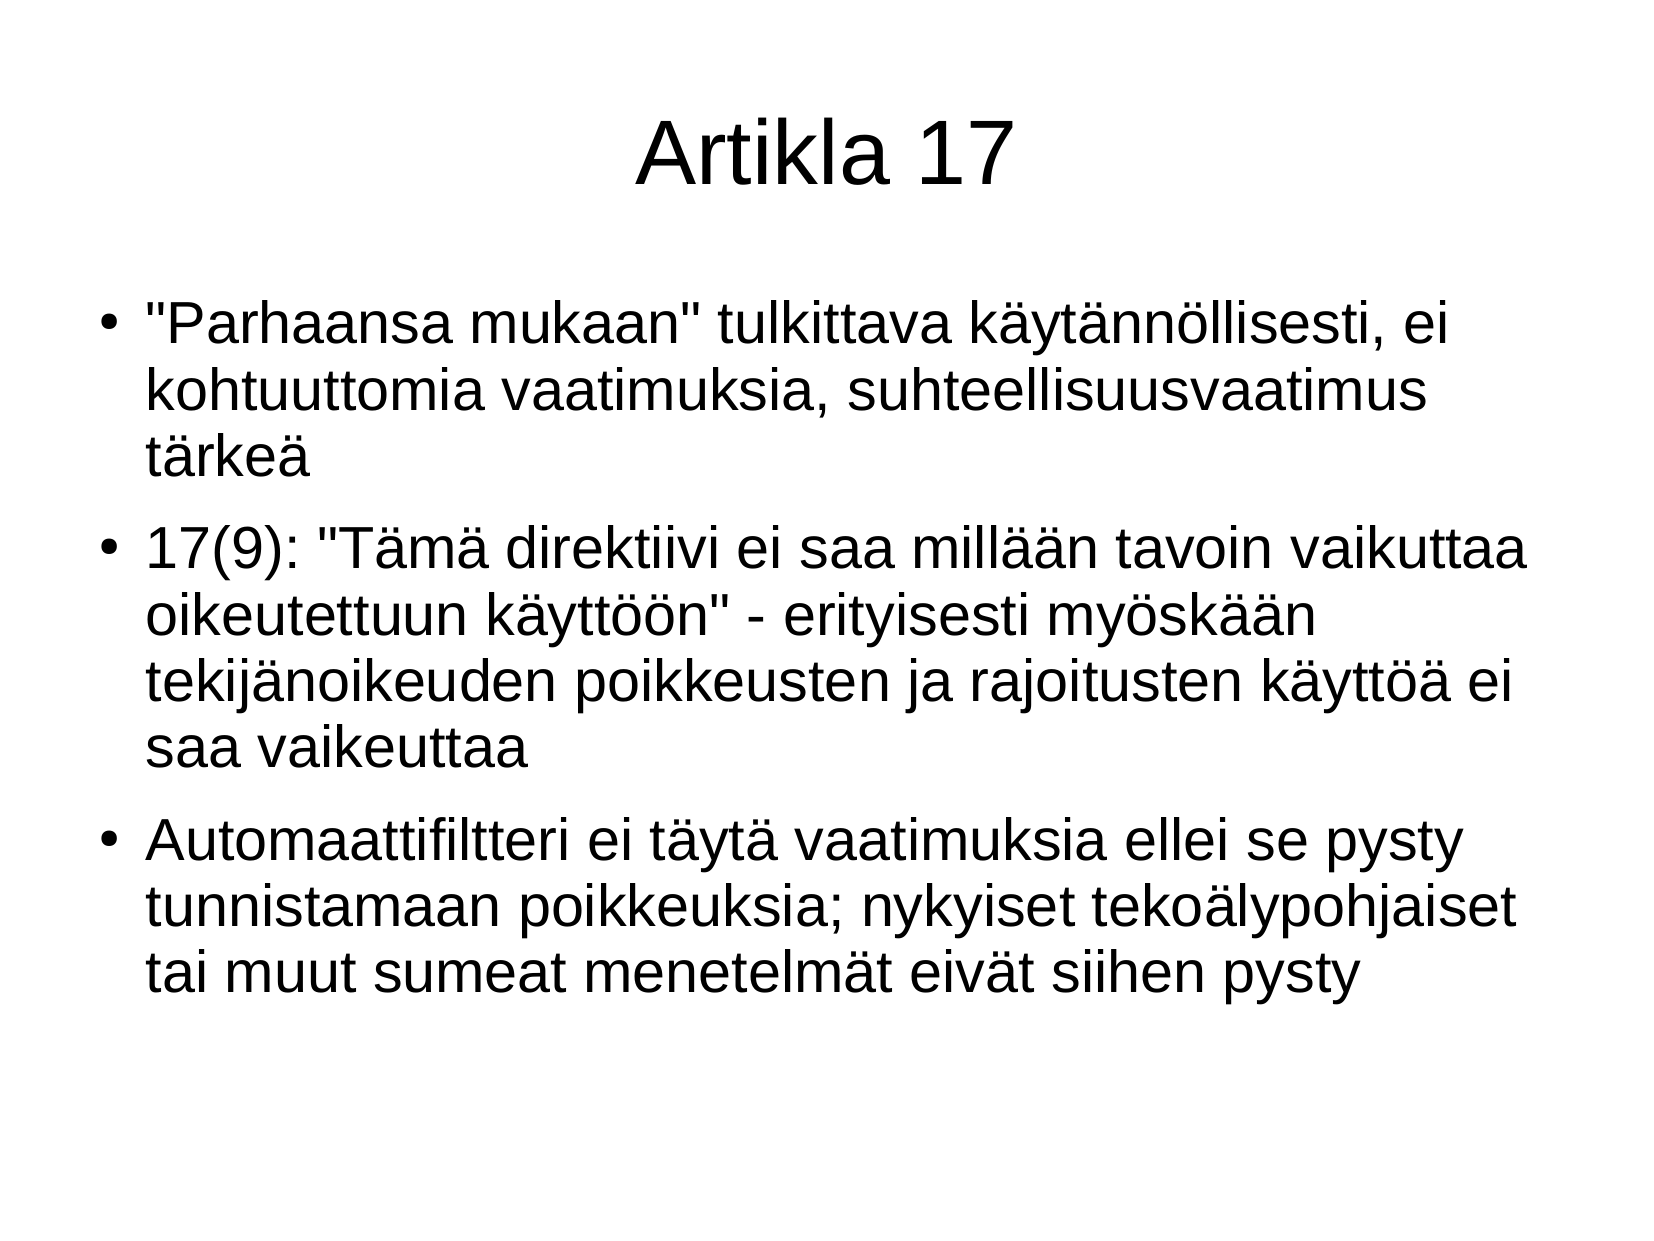

# Artikla 17
"Parhaansa mukaan" tulkittava käytännöllisesti, ei kohtuuttomia vaatimuksia, suhteellisuusvaatimus tärkeä
17(9): "Tämä direktiivi ei saa millään tavoin vaikuttaa oikeutettuun käyttöön" - erityisesti myöskään tekijänoikeuden poikkeusten ja rajoitusten käyttöä ei saa vaikeuttaa
Automaattifiltteri ei täytä vaatimuksia ellei se pysty tunnistamaan poikkeuksia; nykyiset tekoälypohjaiset tai muut sumeat menetelmät eivät siihen pysty